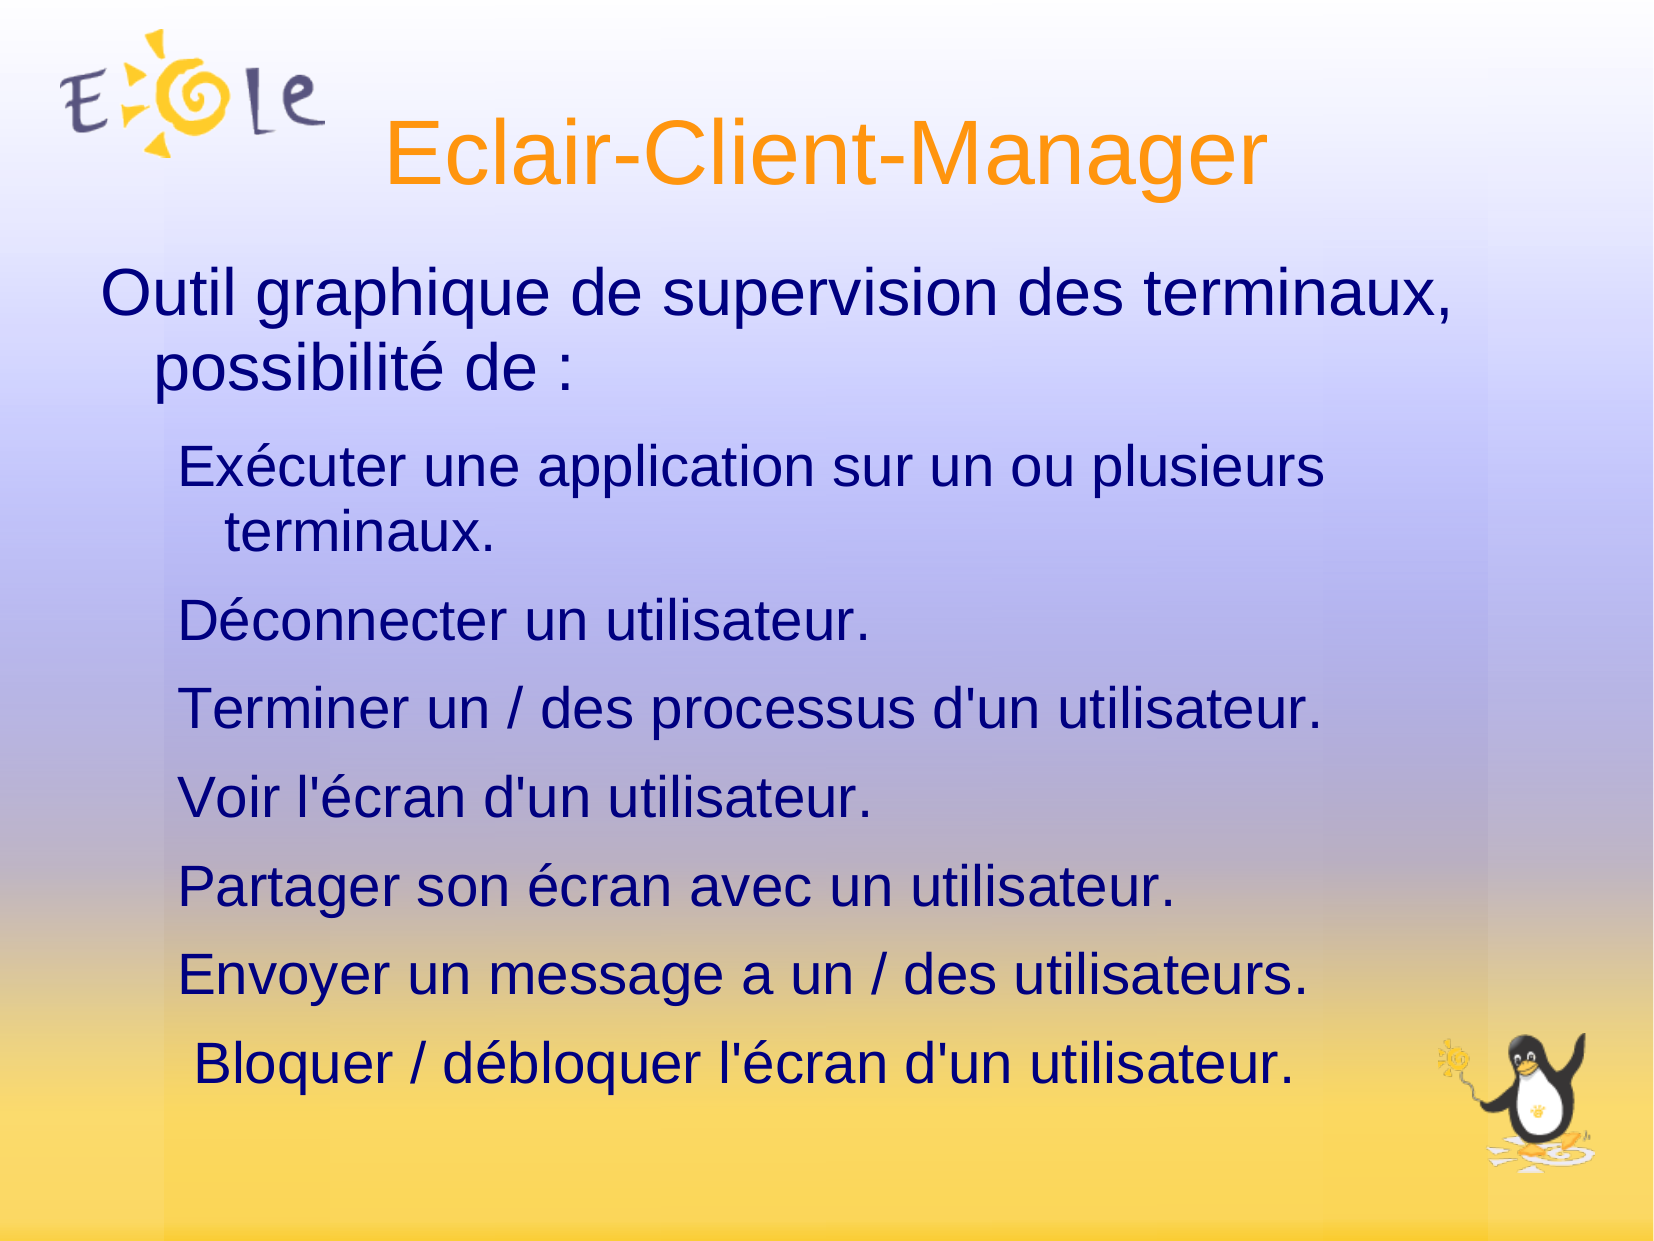

# Eclair-Client-Manager
Outil graphique de supervision des terminaux, possibilité de :
Exécuter une application sur un ou plusieurs terminaux.
Déconnecter un utilisateur.
Terminer un / des processus d'un utilisateur.
Voir l'écran d'un utilisateur.
Partager son écran avec un utilisateur.
Envoyer un message a un / des utilisateurs.
 Bloquer / débloquer l'écran d'un utilisateur.